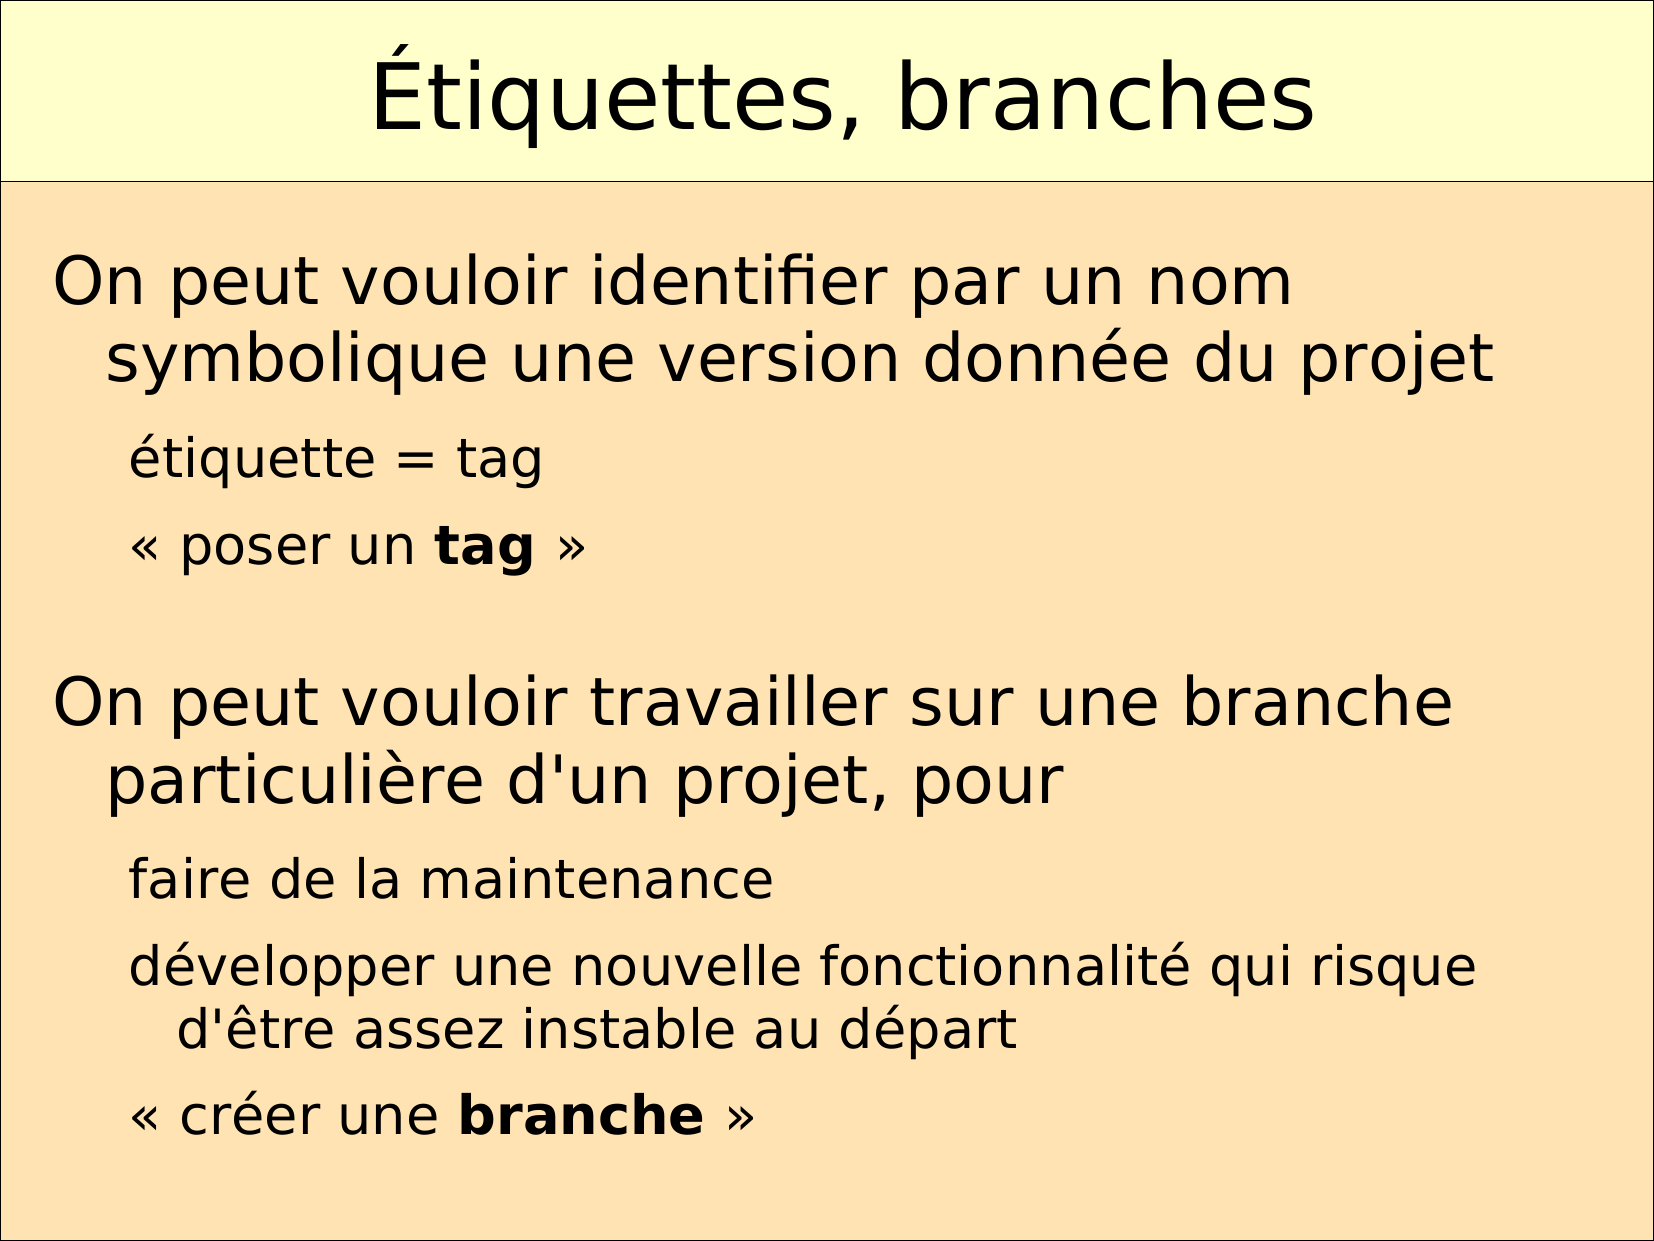

# Étiquettes, branches
On peut vouloir identifier par un nom symbolique une version donnée du projet
étiquette = tag
« poser un tag »
On peut vouloir travailler sur une branche particulière d'un projet, pour
faire de la maintenance
développer une nouvelle fonctionnalité qui risque d'être assez instable au départ
« créer une branche »